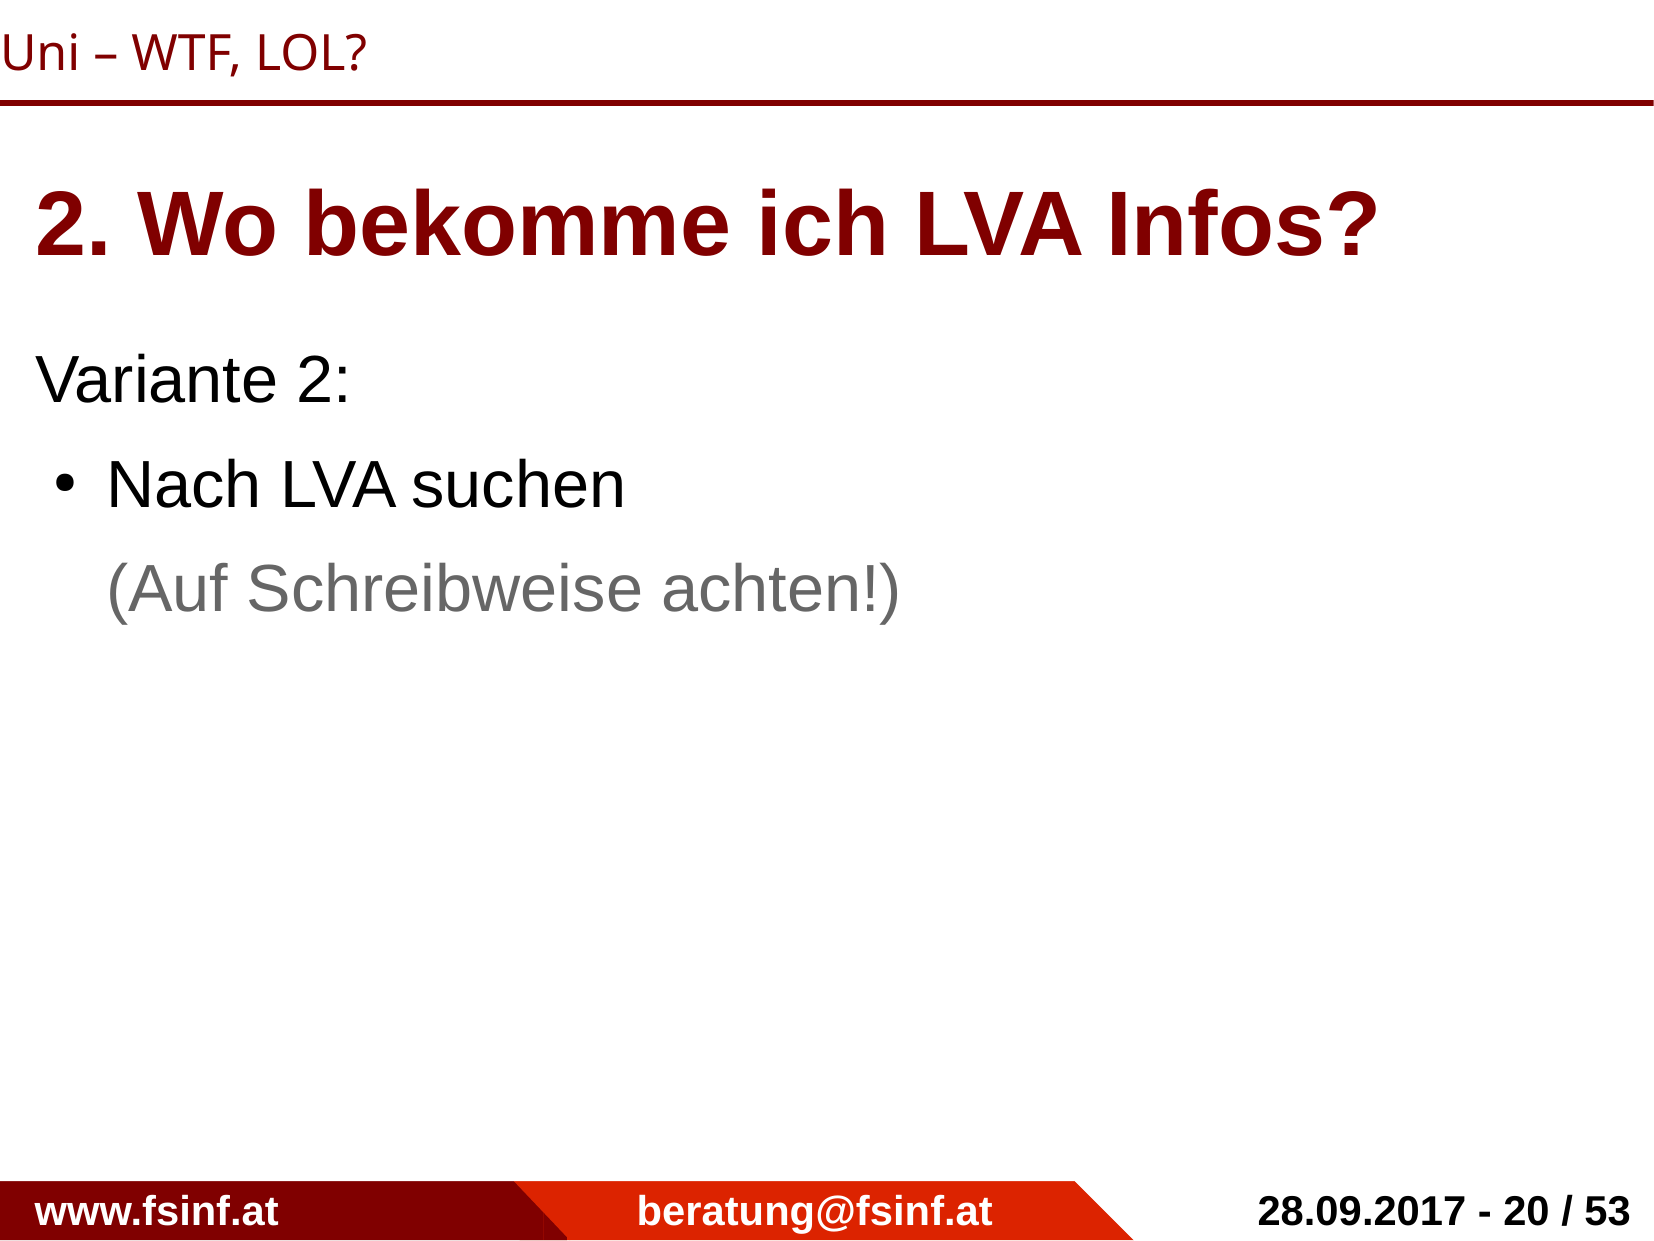

# 2. Wo bekomme ich LVA Infos?
Variante 2:
Nach LVA suchen
(Auf Schreibweise achten!)